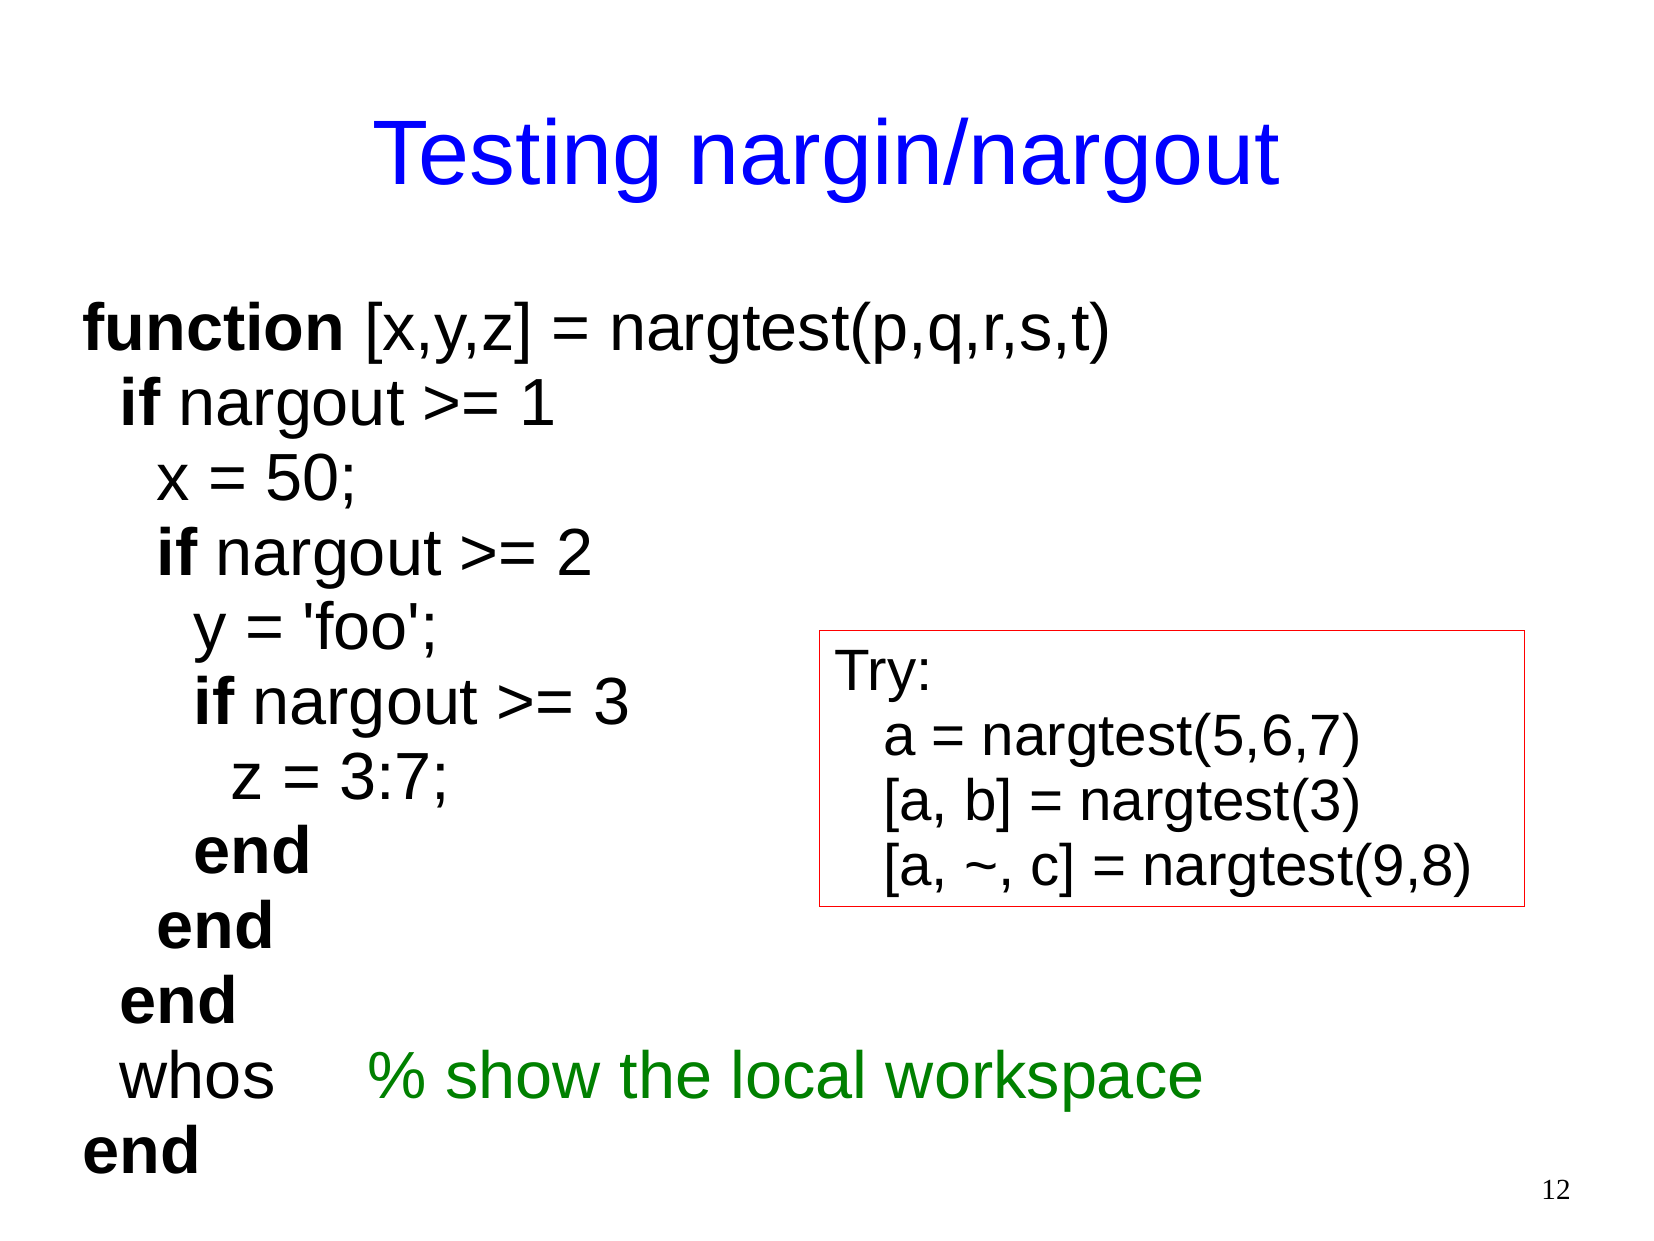

# Testing nargin/nargout
function [x,y,z] = nargtest(p,q,r,s,t)
 if nargout >= 1
 x = 50;
 if nargout >= 2
 y = 'foo';
 if nargout >= 3
 z = 3:7;
 end
 end
 end
 whos % show the local workspace
end
Try:
 a = nargtest(5,6,7)
 [a, b] = nargtest(3)
 [a, ~, c] = nargtest(9,8)
12